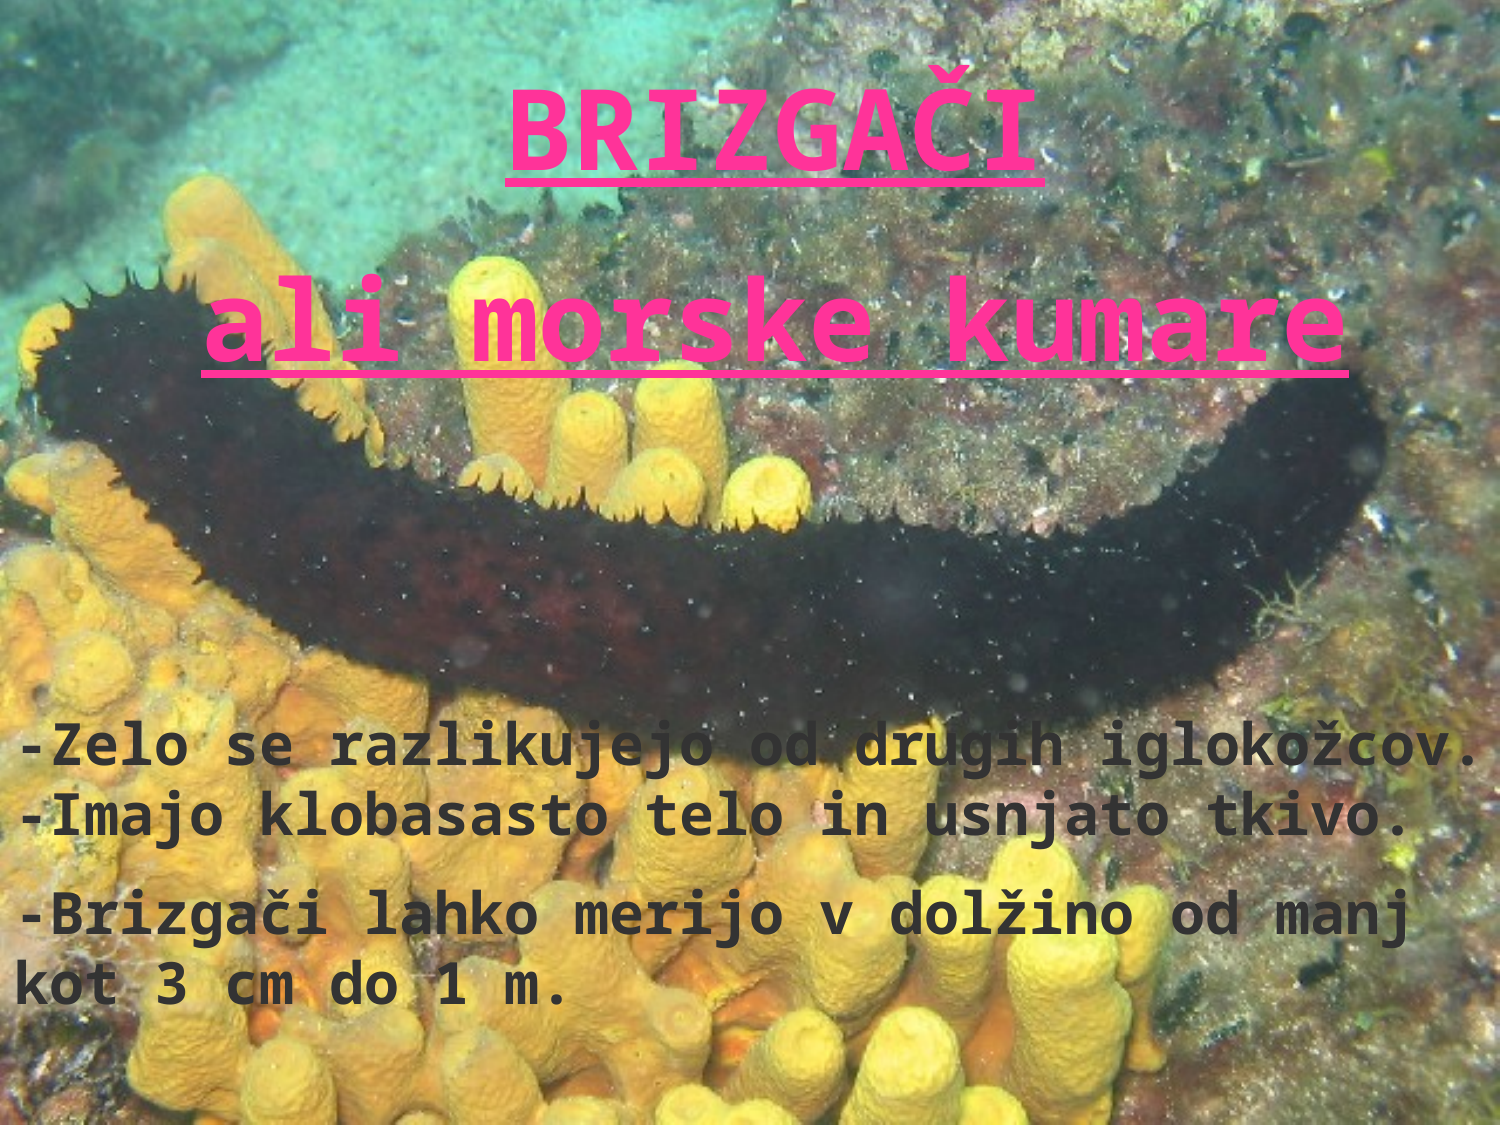

BRIZGAČI
ali morske kumare
-Zelo se razlikujejo od drugih iglokožcov. -Imajo klobasasto telo in usnjato tkivo.
-Brizgači lahko merijo v dolžino od manj kot 3 cm do 1 m.